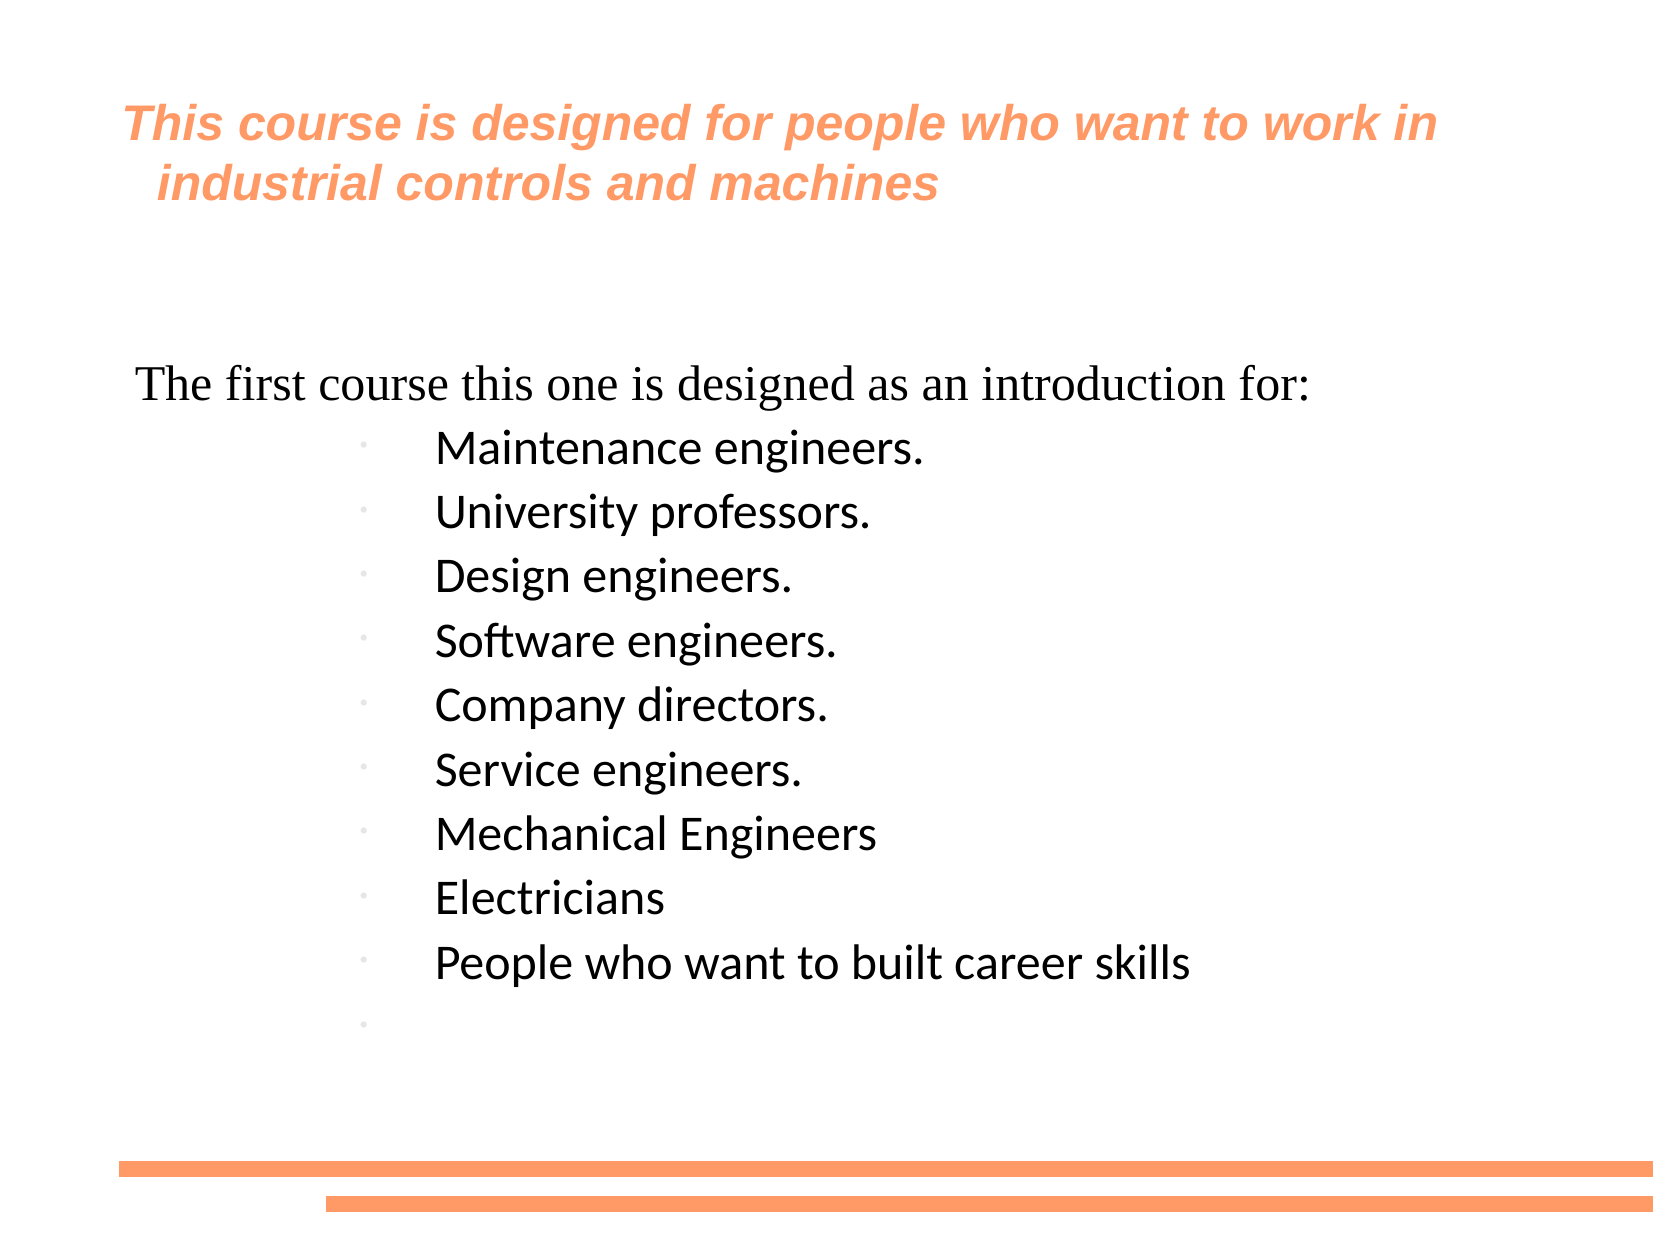

# This course is designed for people who want to work in industrial controls and machines
The first course this one is designed as an introduction for:
Maintenance engineers.
University professors.
Design engineers.
Software engineers.
Company directors.
Service engineers.
Mechanical Engineers
Electricians
People who want to built career skills